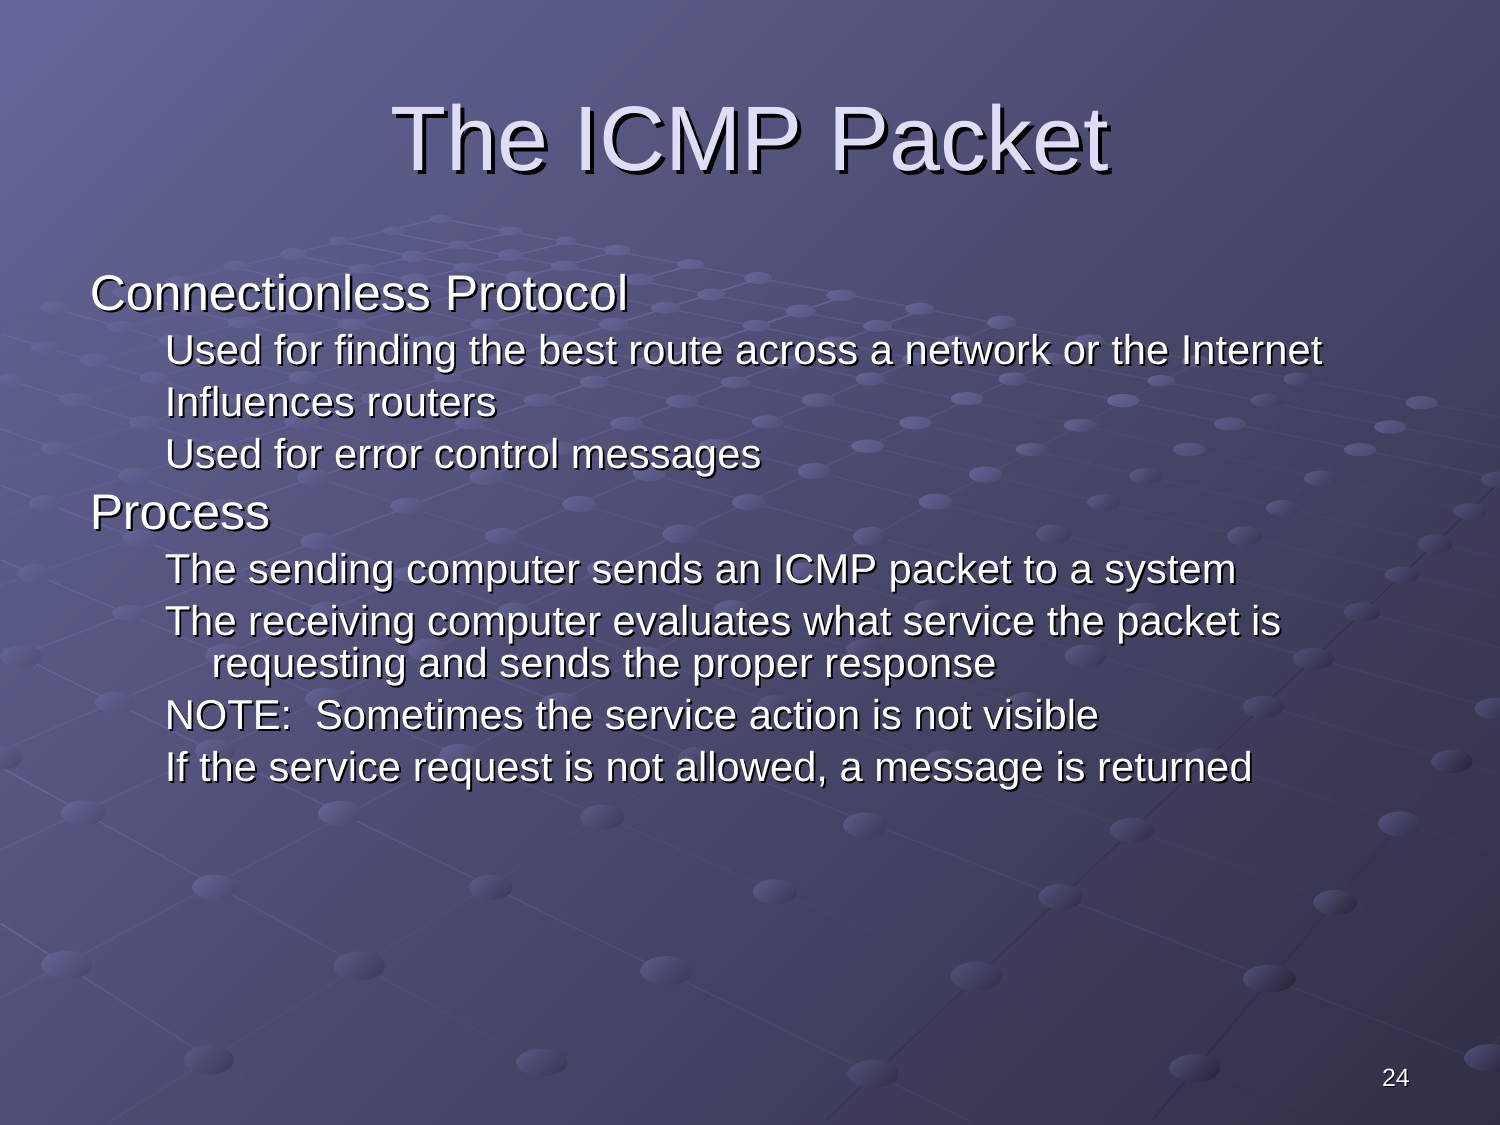

# The ICMP Packet
Connectionless Protocol
Used for finding the best route across a network or the Internet
Influences routers
Used for error control messages
Process
The sending computer sends an ICMP packet to a system
The receiving computer evaluates what service the packet is requesting and sends the proper response
NOTE: Sometimes the service action is not visible
If the service request is not allowed, a message is returned
24